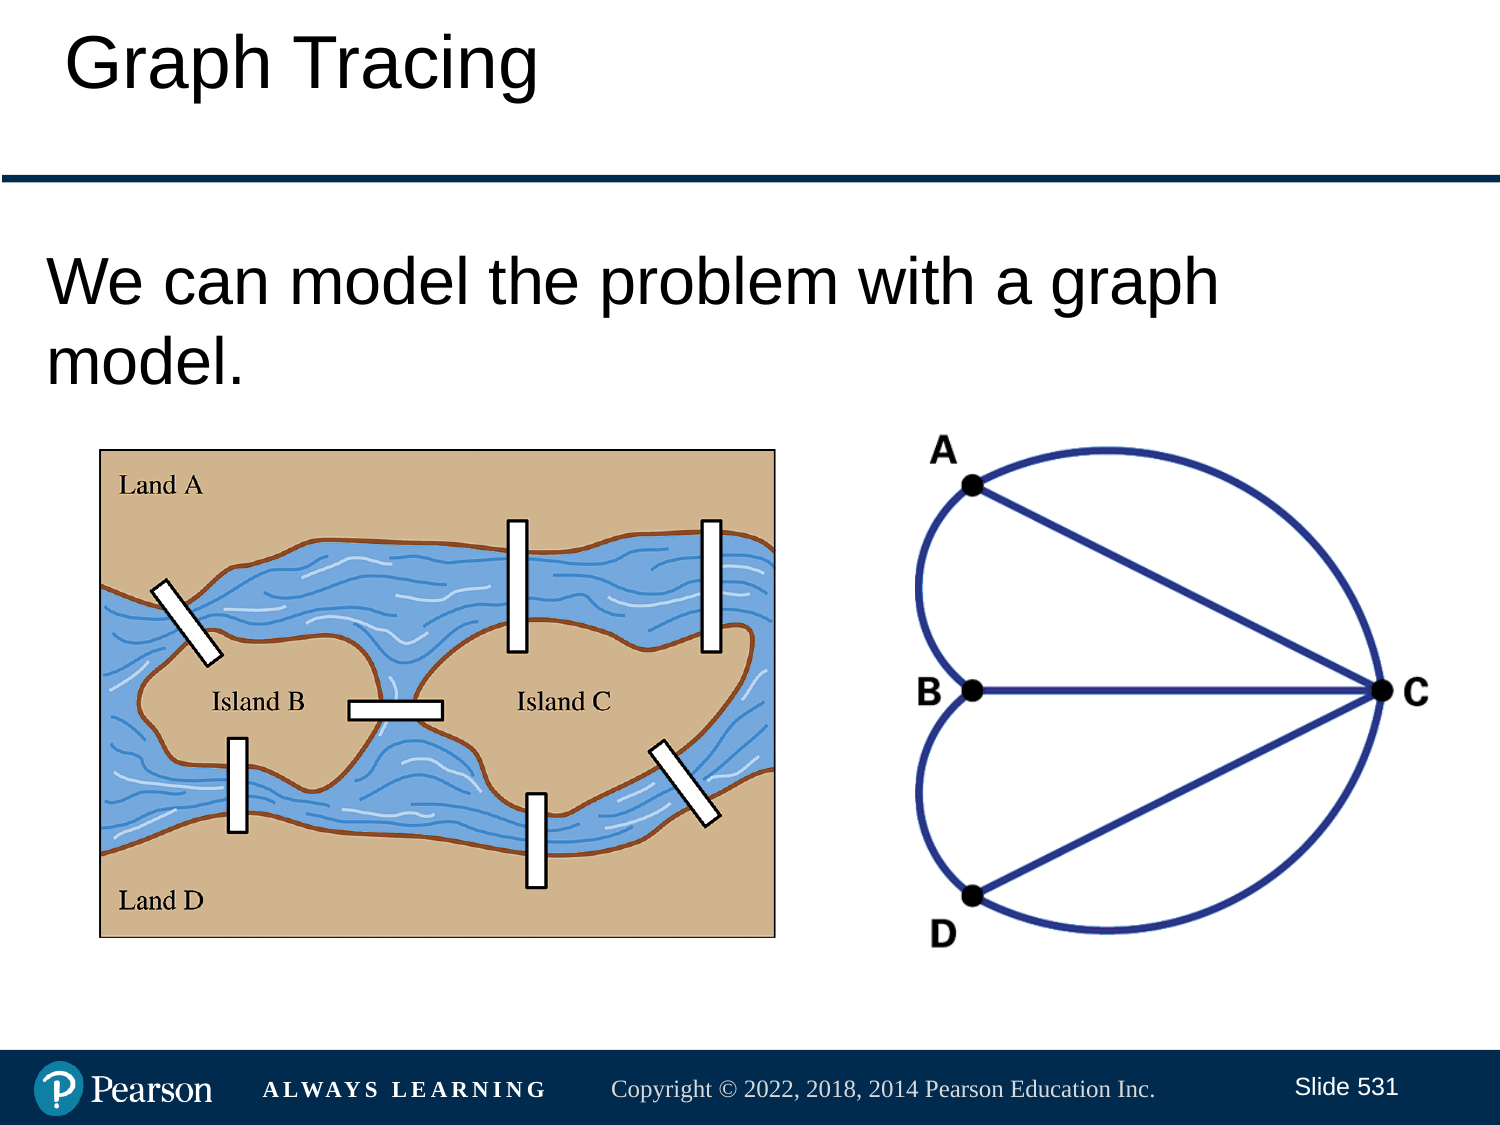

# Graph Tracing
We can model the problem with a graph model.